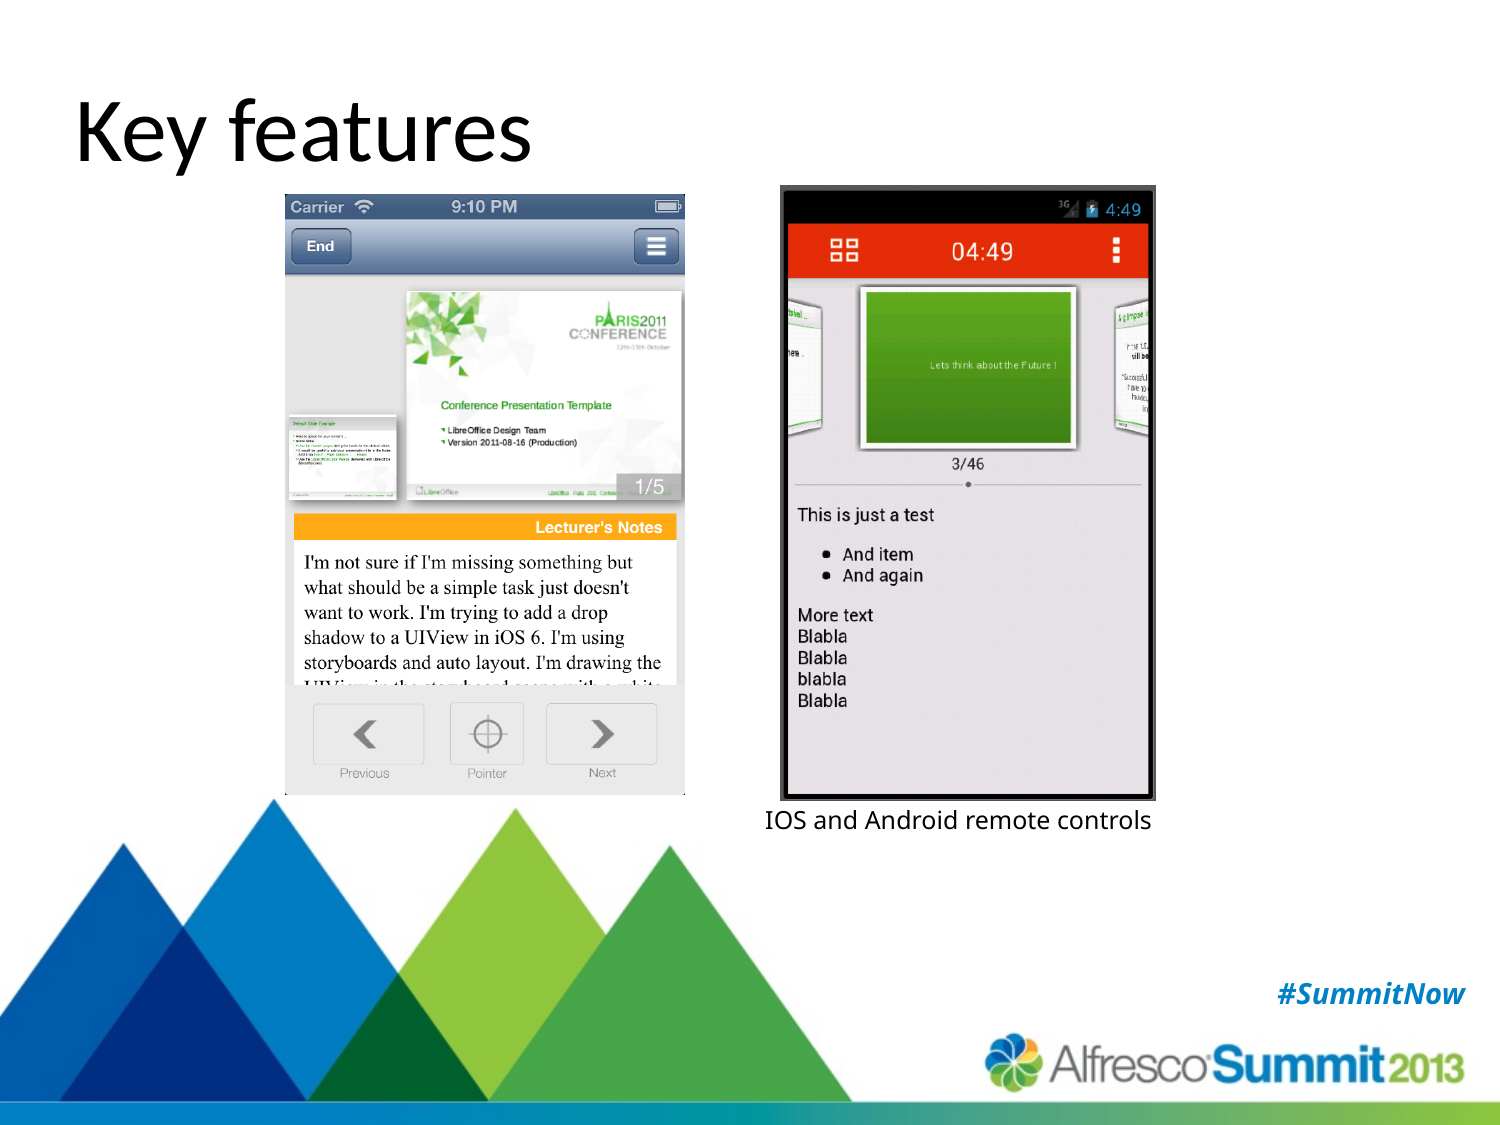

# Key features
IOS and Android remote controls